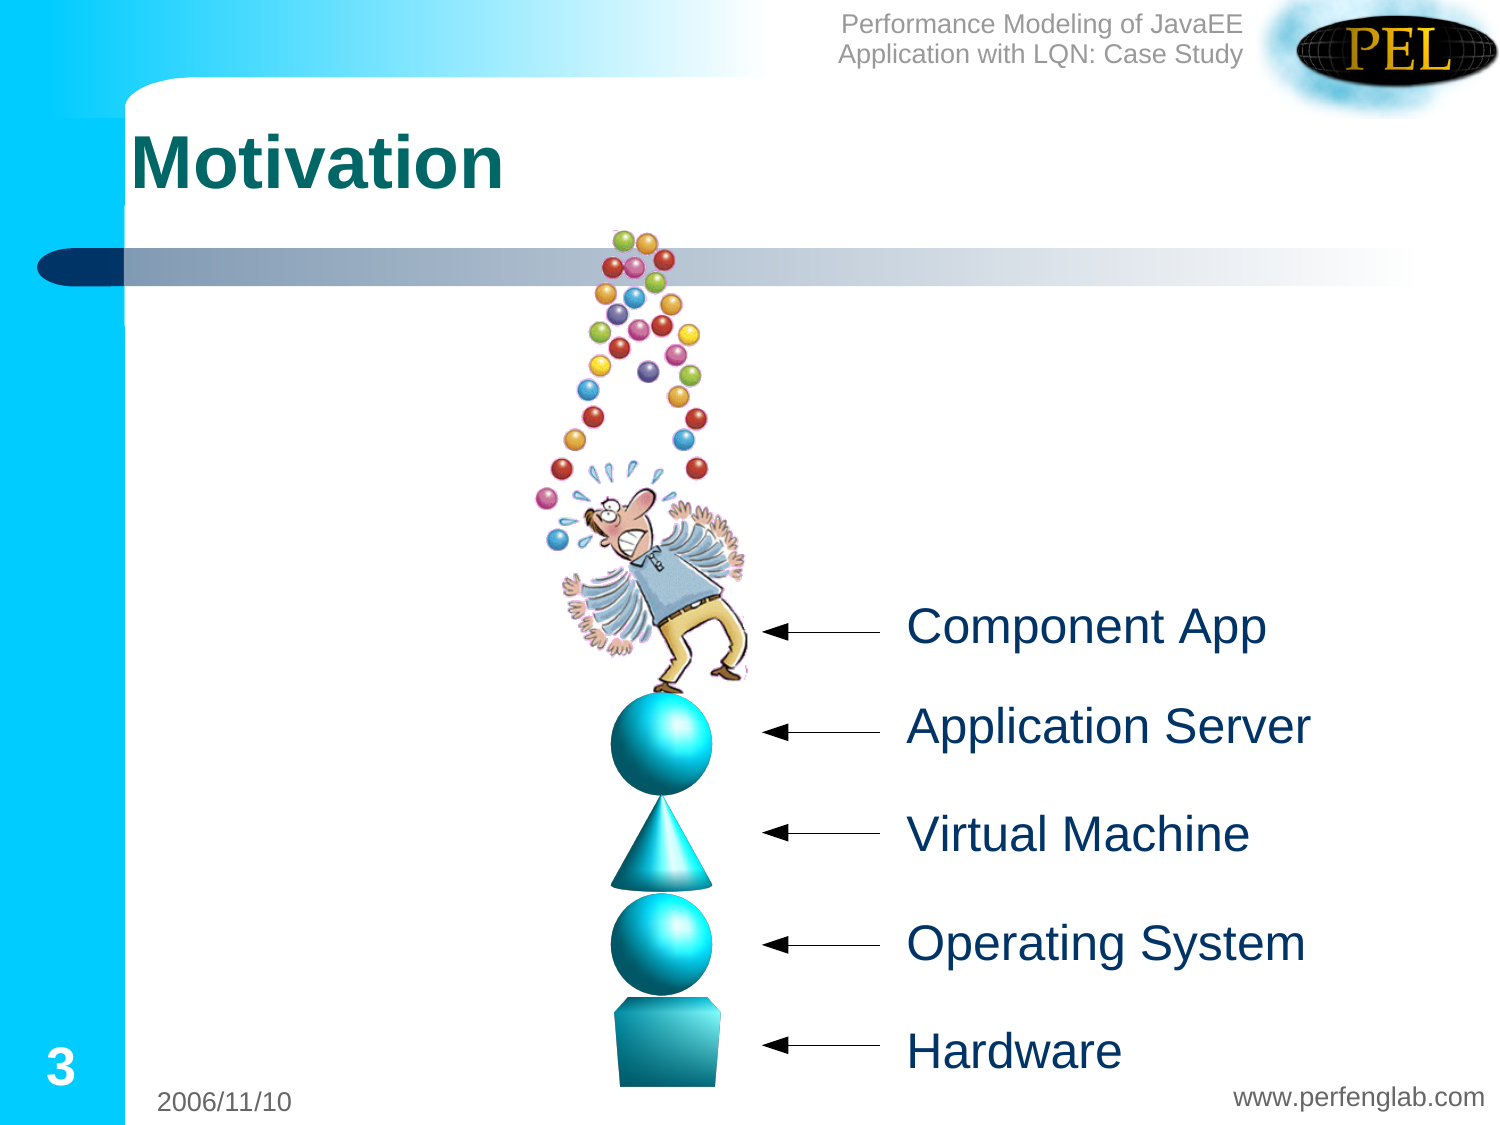

# Motivation
Component App
Application Server
Virtual Machine
Operating System
Hardware
3